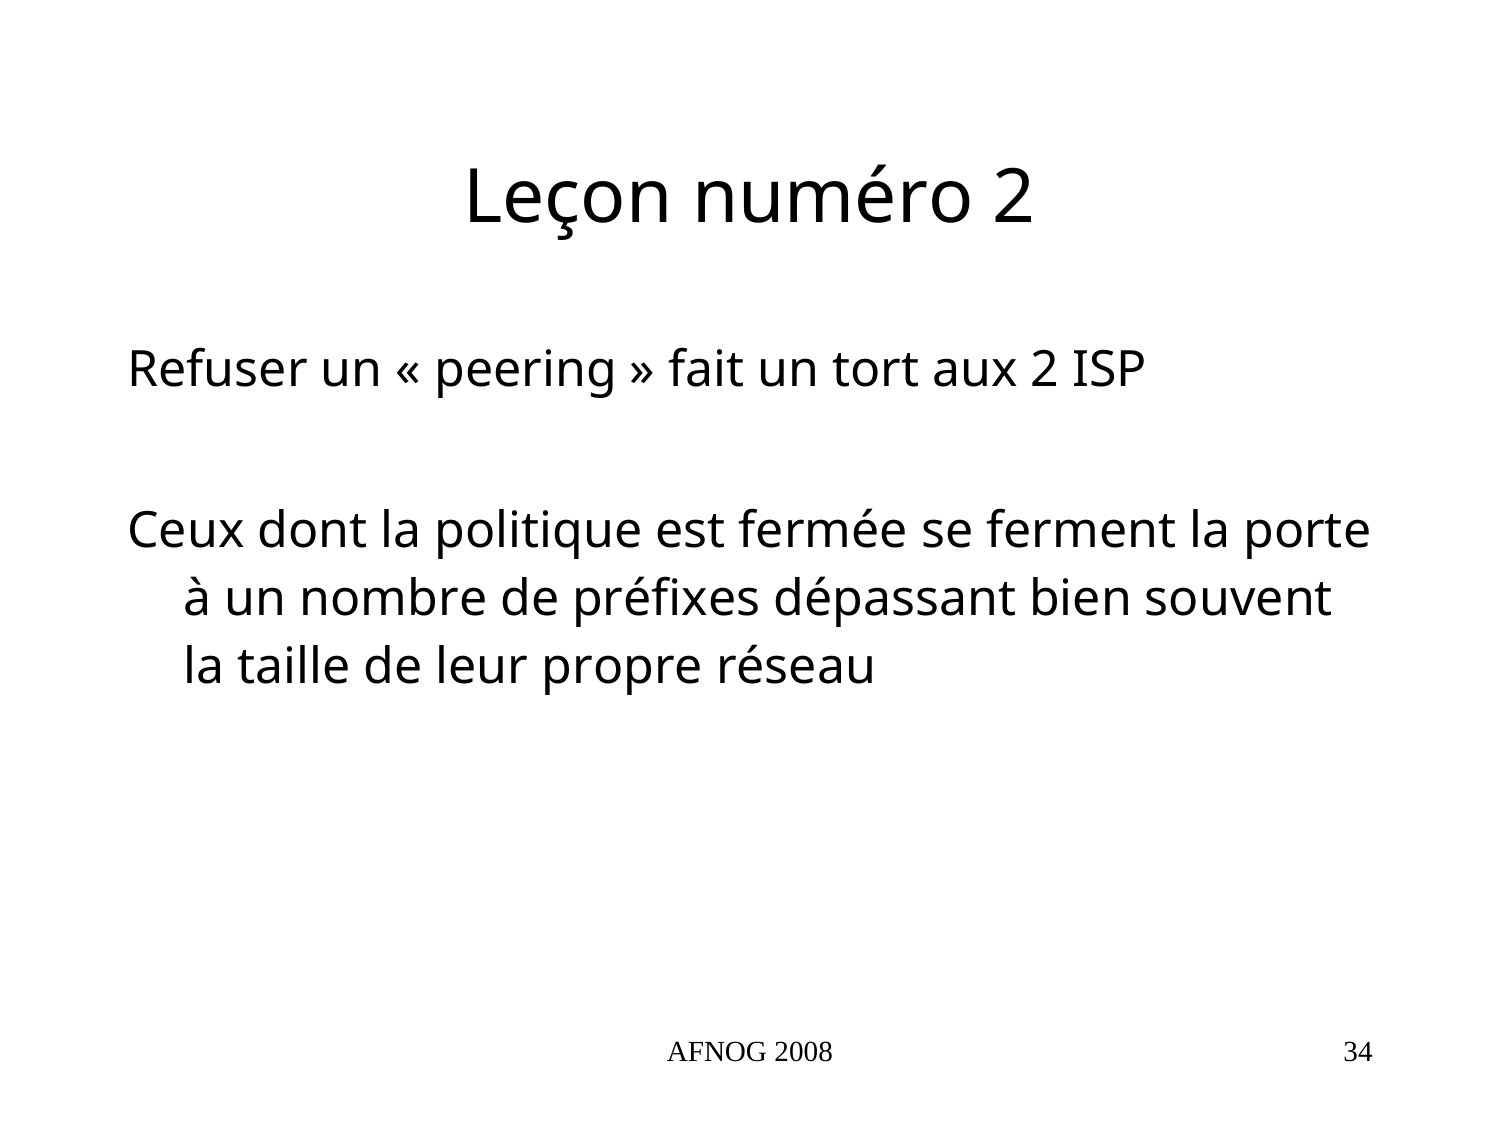

# Leçon numéro 2
Refuser un « peering » fait un tort aux 2 ISP
Ceux dont la politique est fermée se ferment la porte à un nombre de préfixes dépassant bien souvent la taille de leur propre réseau
AFNOG 2008